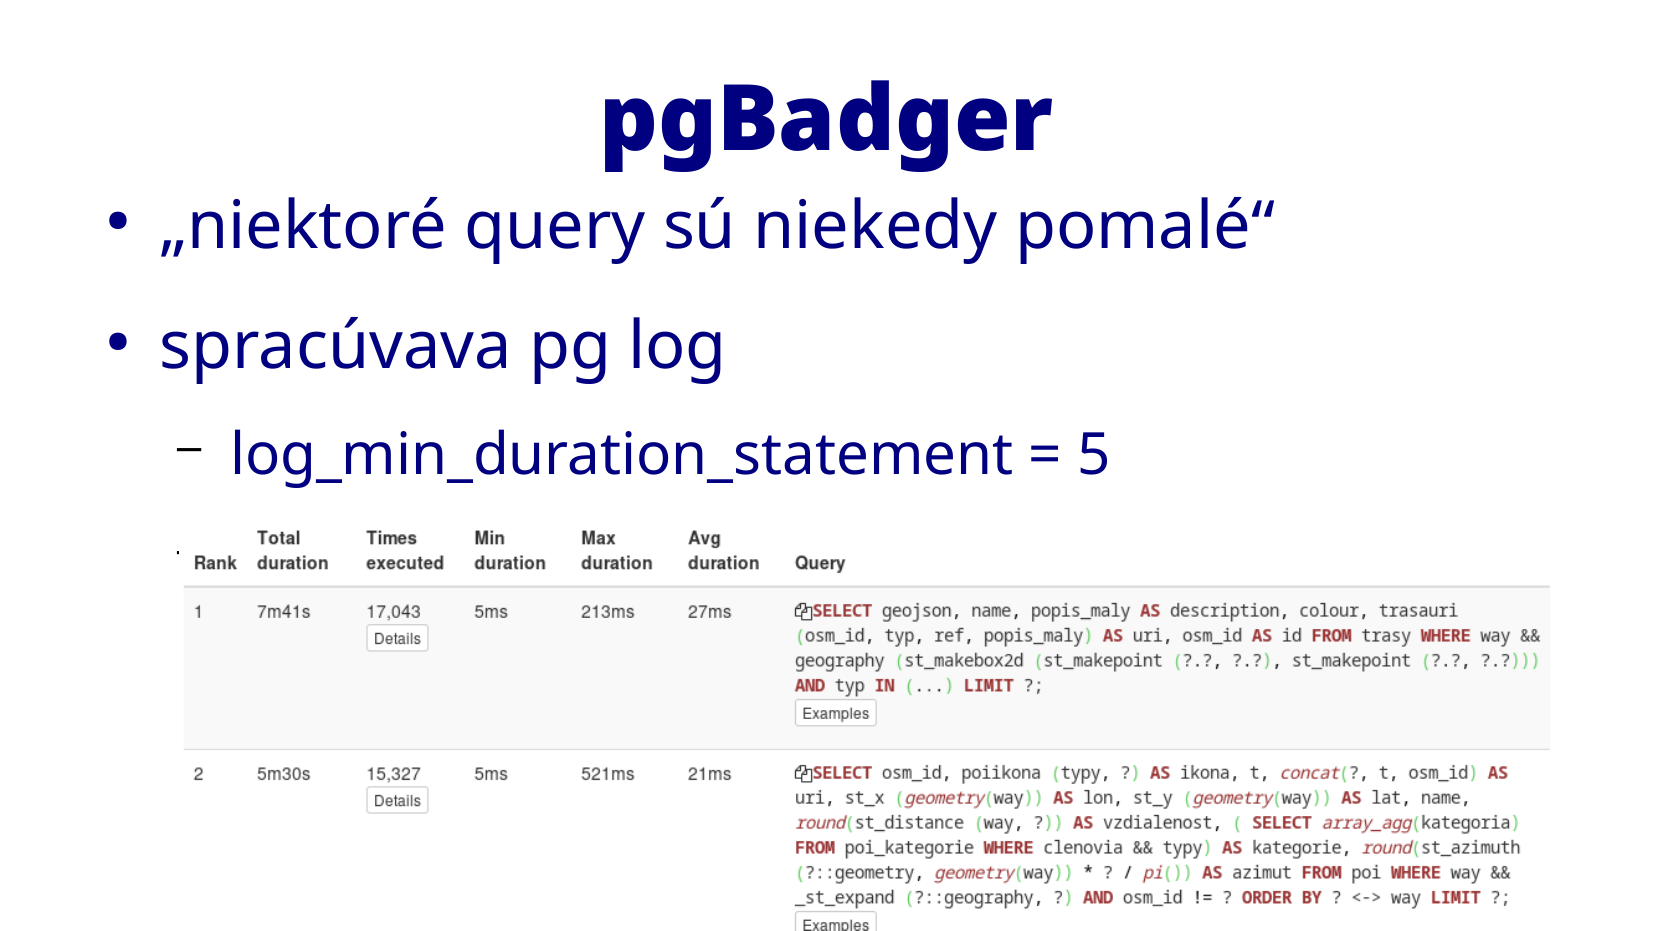

# pgBadger
„niektoré query sú niekedy pomalé“
spracúvava pg log
log_min_duration_statement = 5
log_line_prefix = '%t [%p]: '